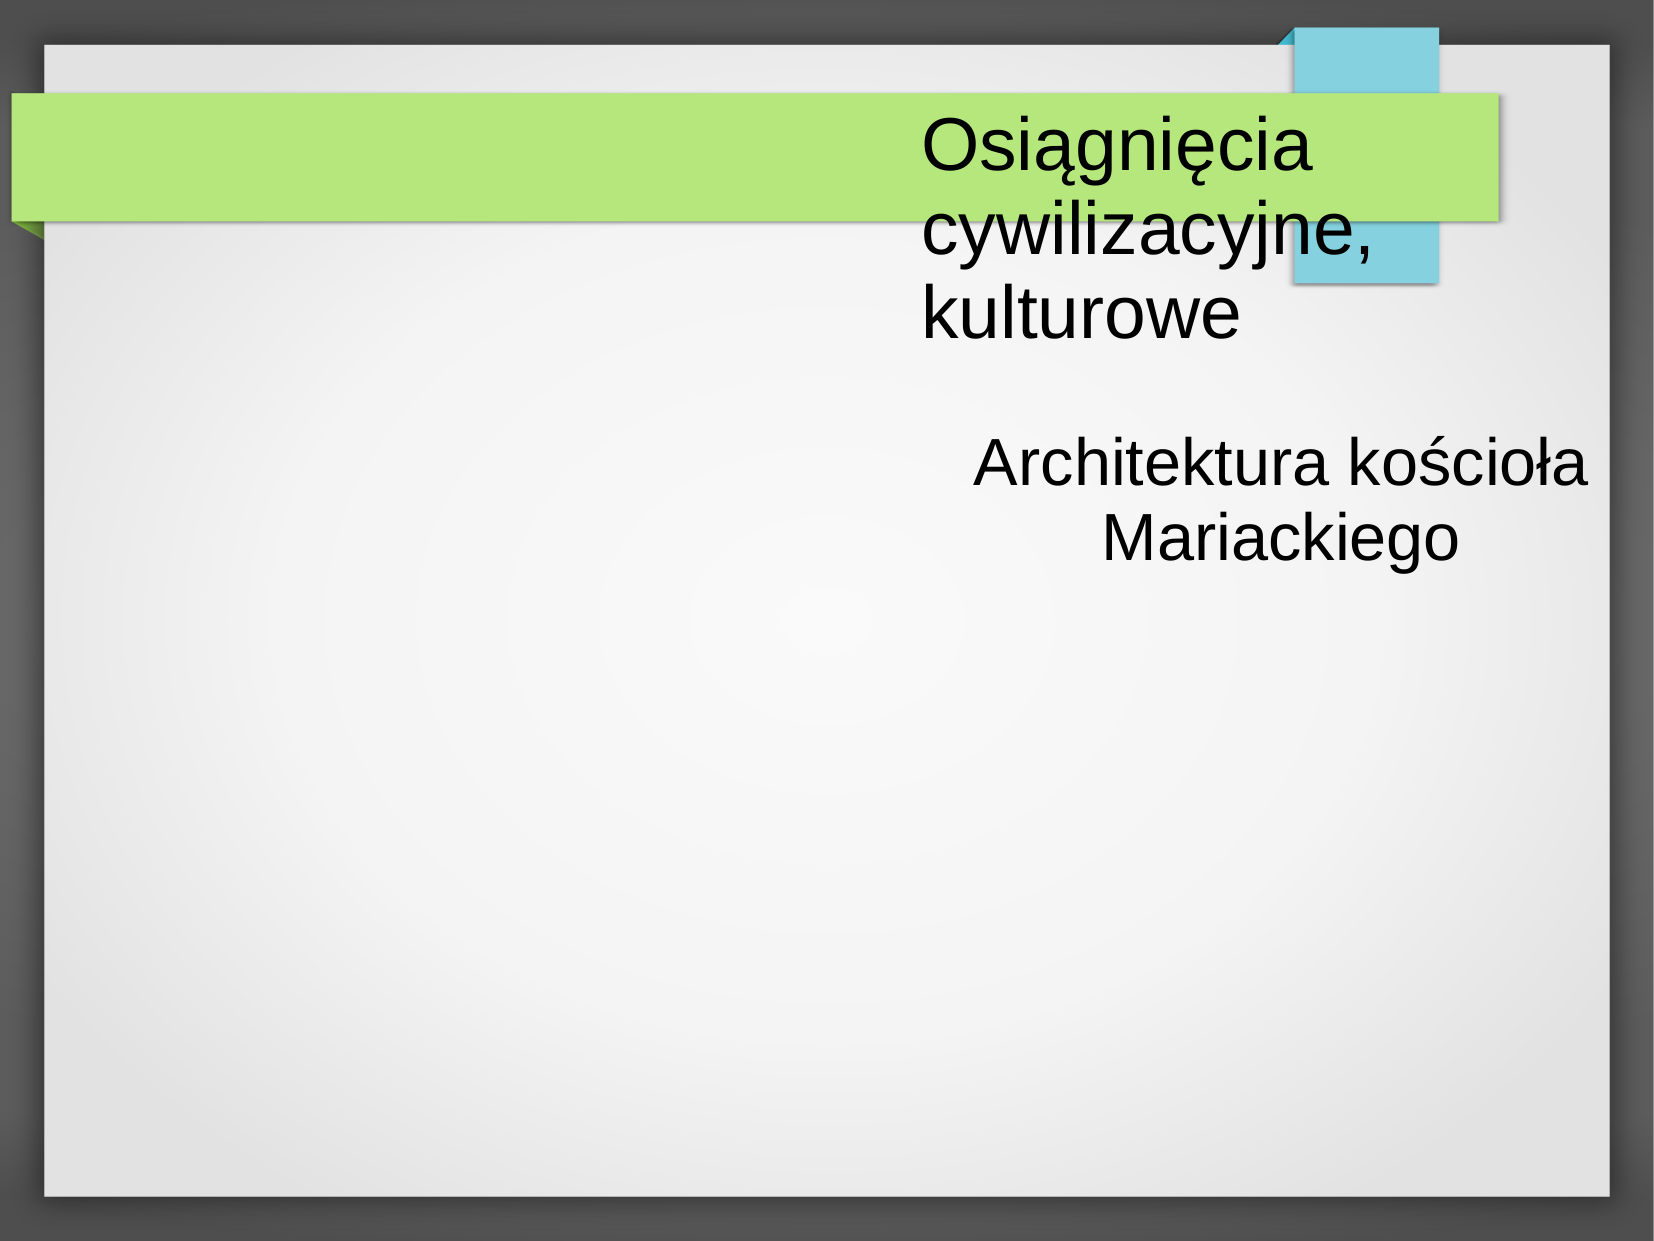

# Osiągnięcia cywilizacyjne, kulturowe
Architektura kościoła Mariackiego